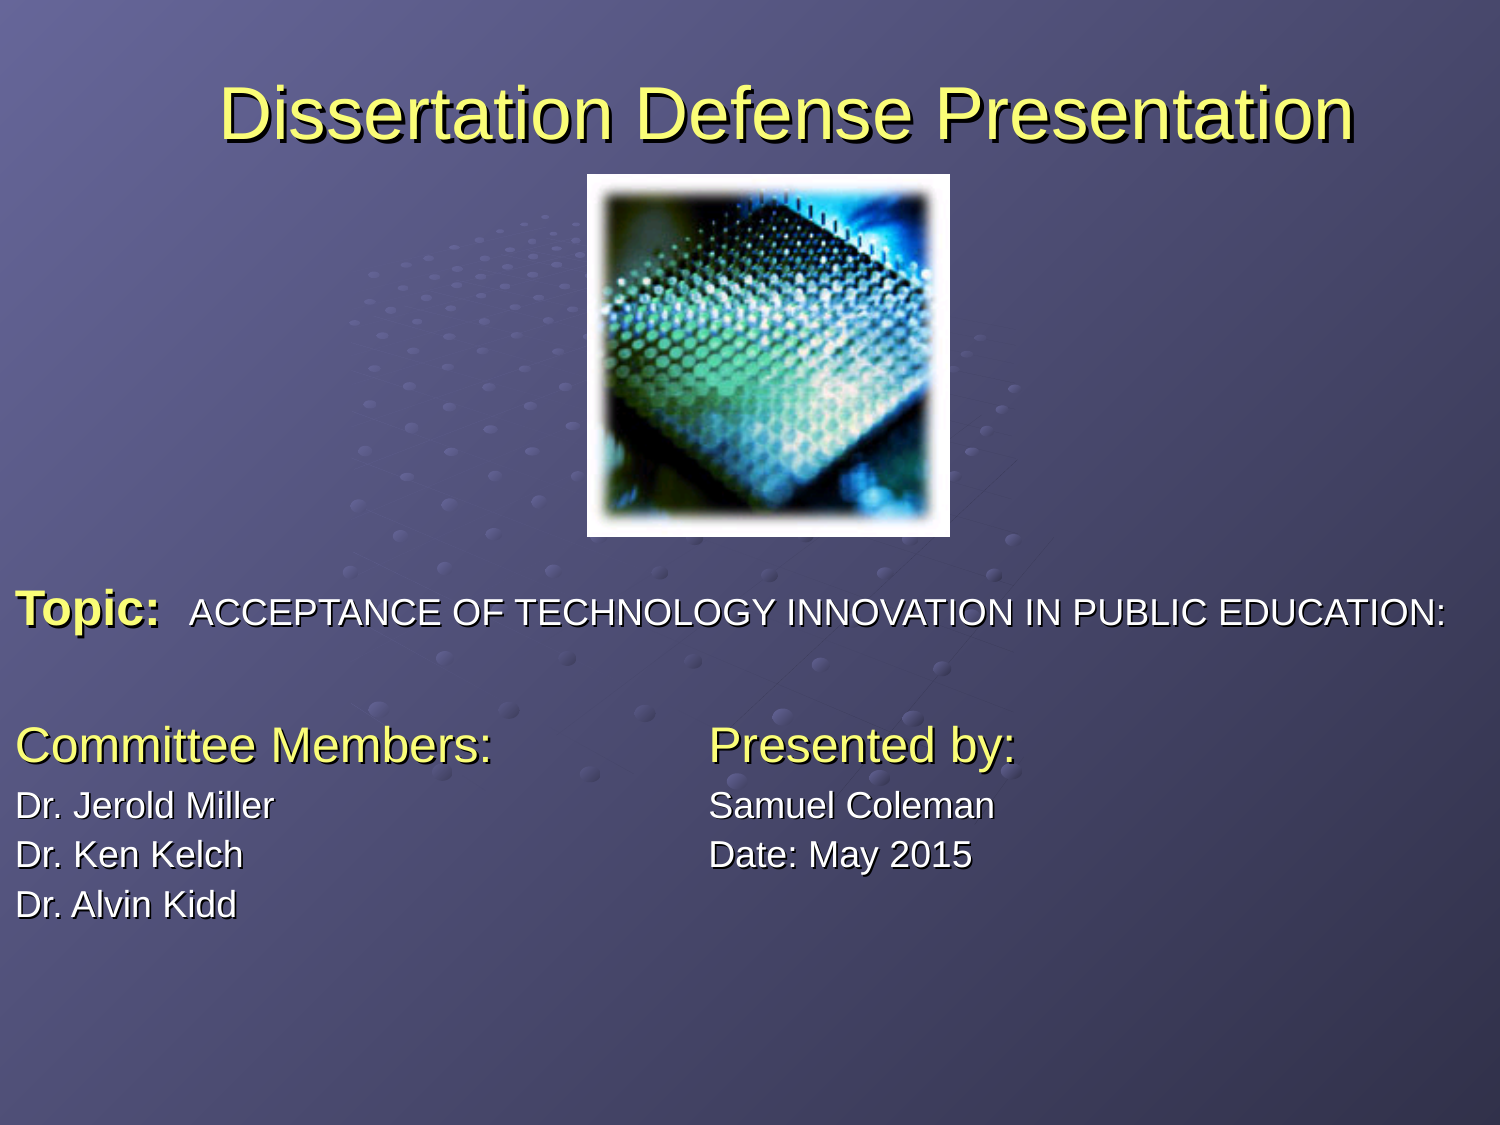

# Dissertation Defense Presentation
Topic: ACCEPTANCE OF TECHNOLOGY INNOVATION IN PUBLIC EDUCATION:
Committee Members: 			Presented by:
Dr. Jerold Miller						Samuel Coleman
Dr. Ken Kelch							Date: May 2015
Dr. Alvin Kidd